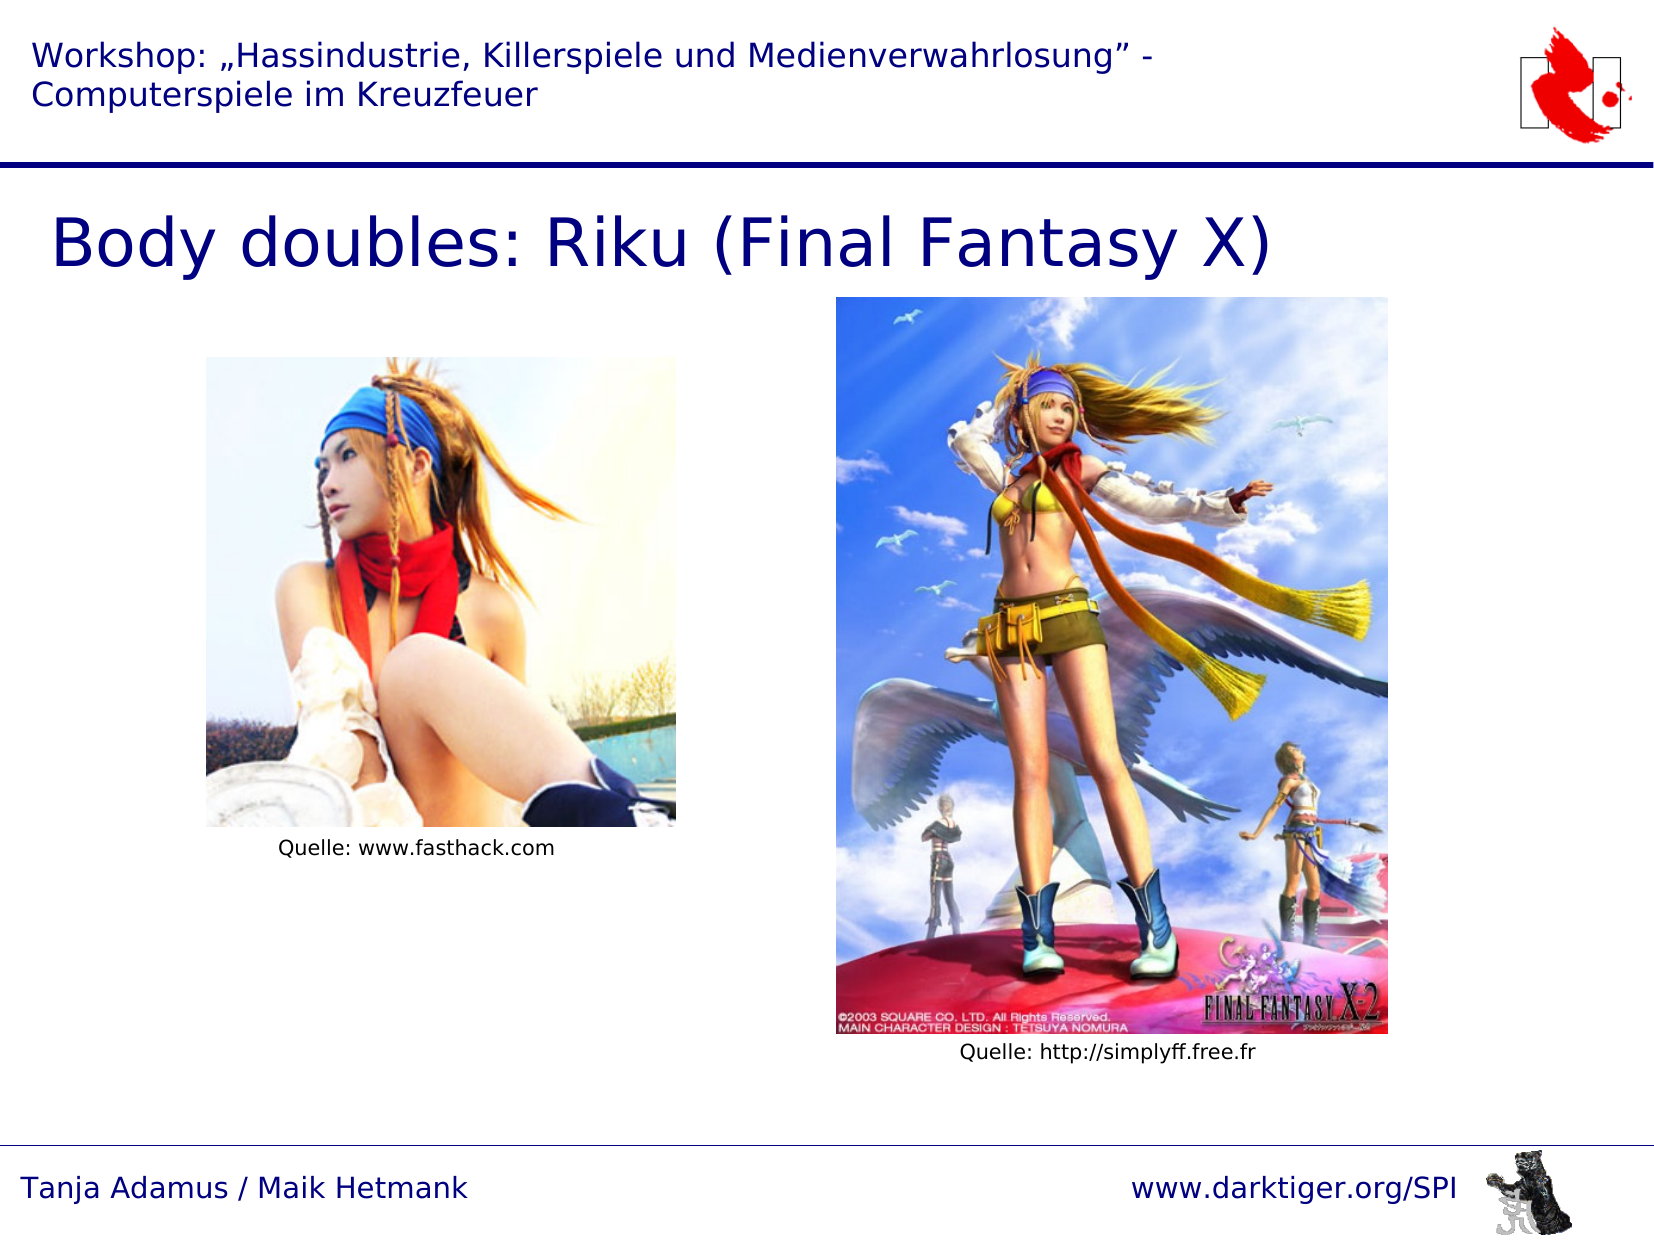

Workshop: „Hassindustrie, Killerspiele und Medienverwahrlosung” - Computerspiele im Kreuzfeuer
Body doubles: Riku (Final Fantasy X)
Quelle: www.fasthack.com
Quelle: http://simplyff.free.fr